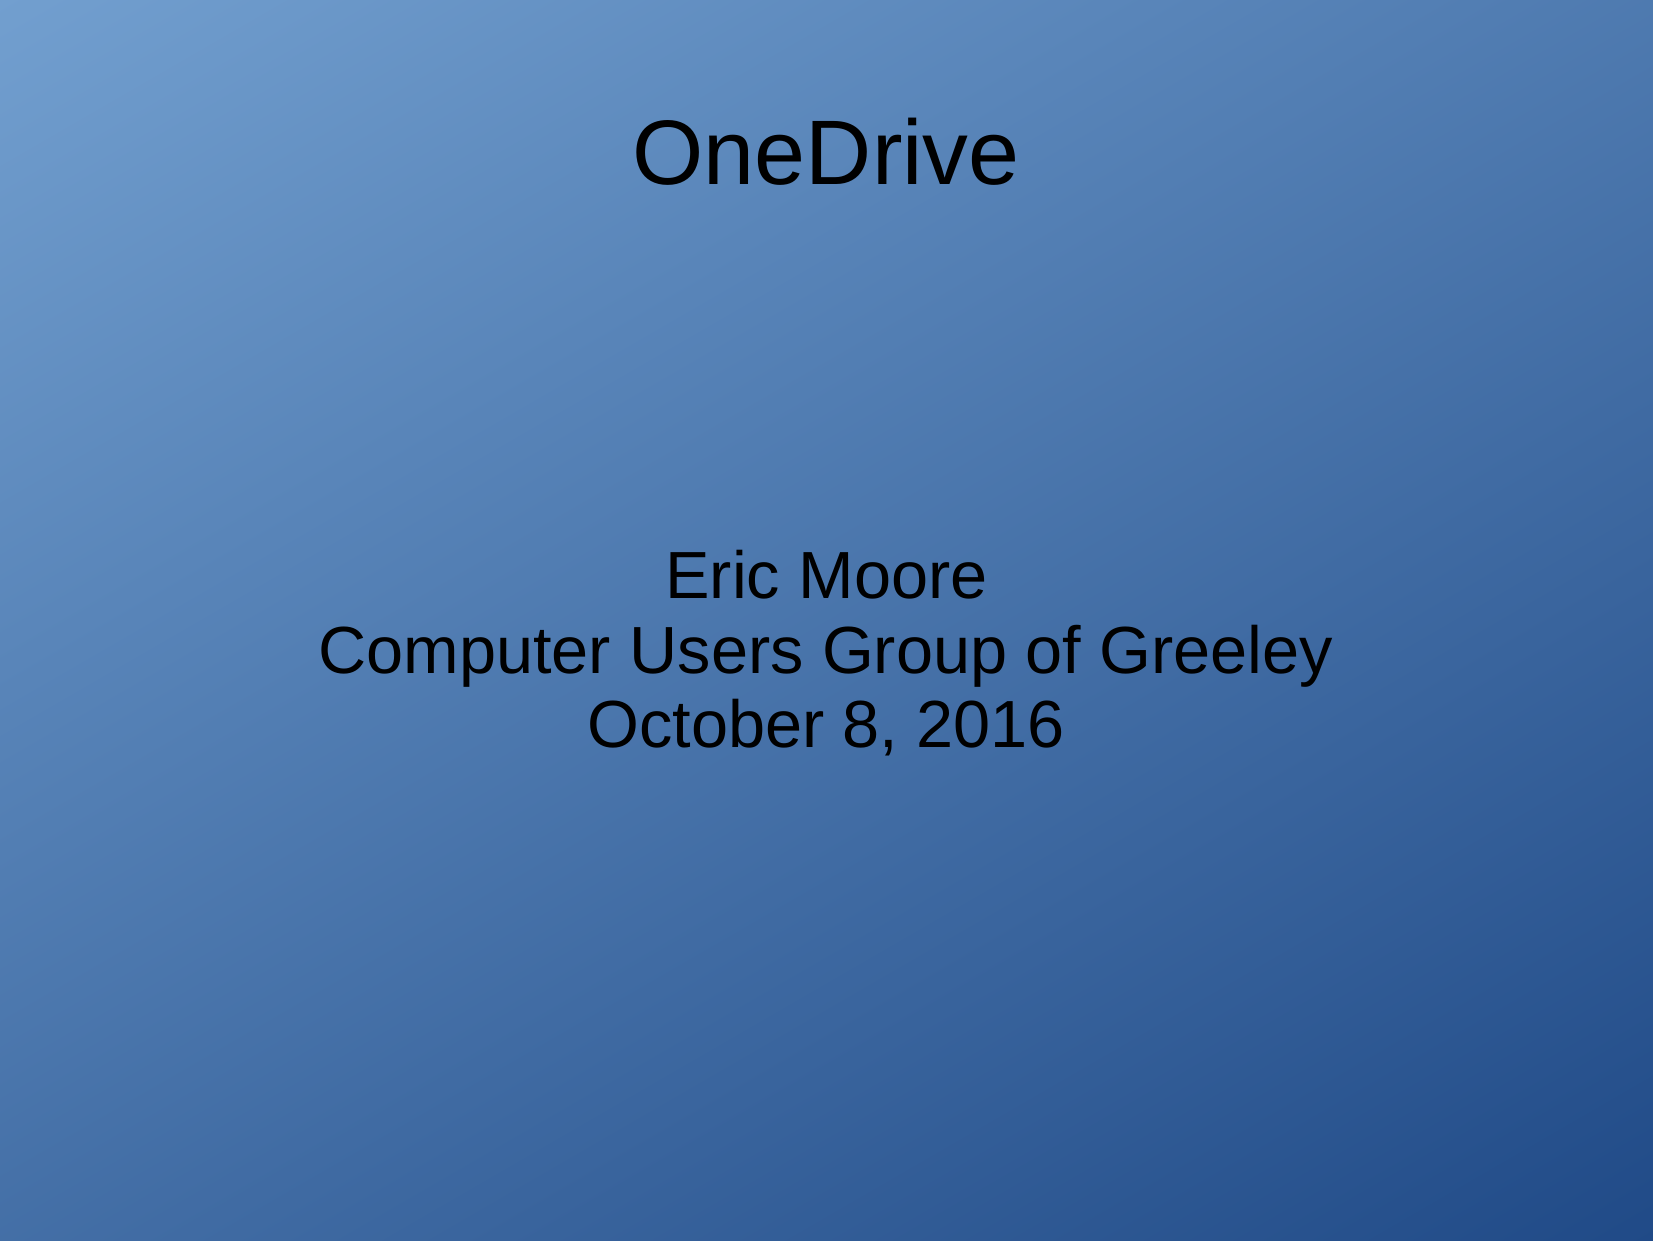

# OneDrive
Eric Moore
Computer Users Group of Greeley
October 8, 2016